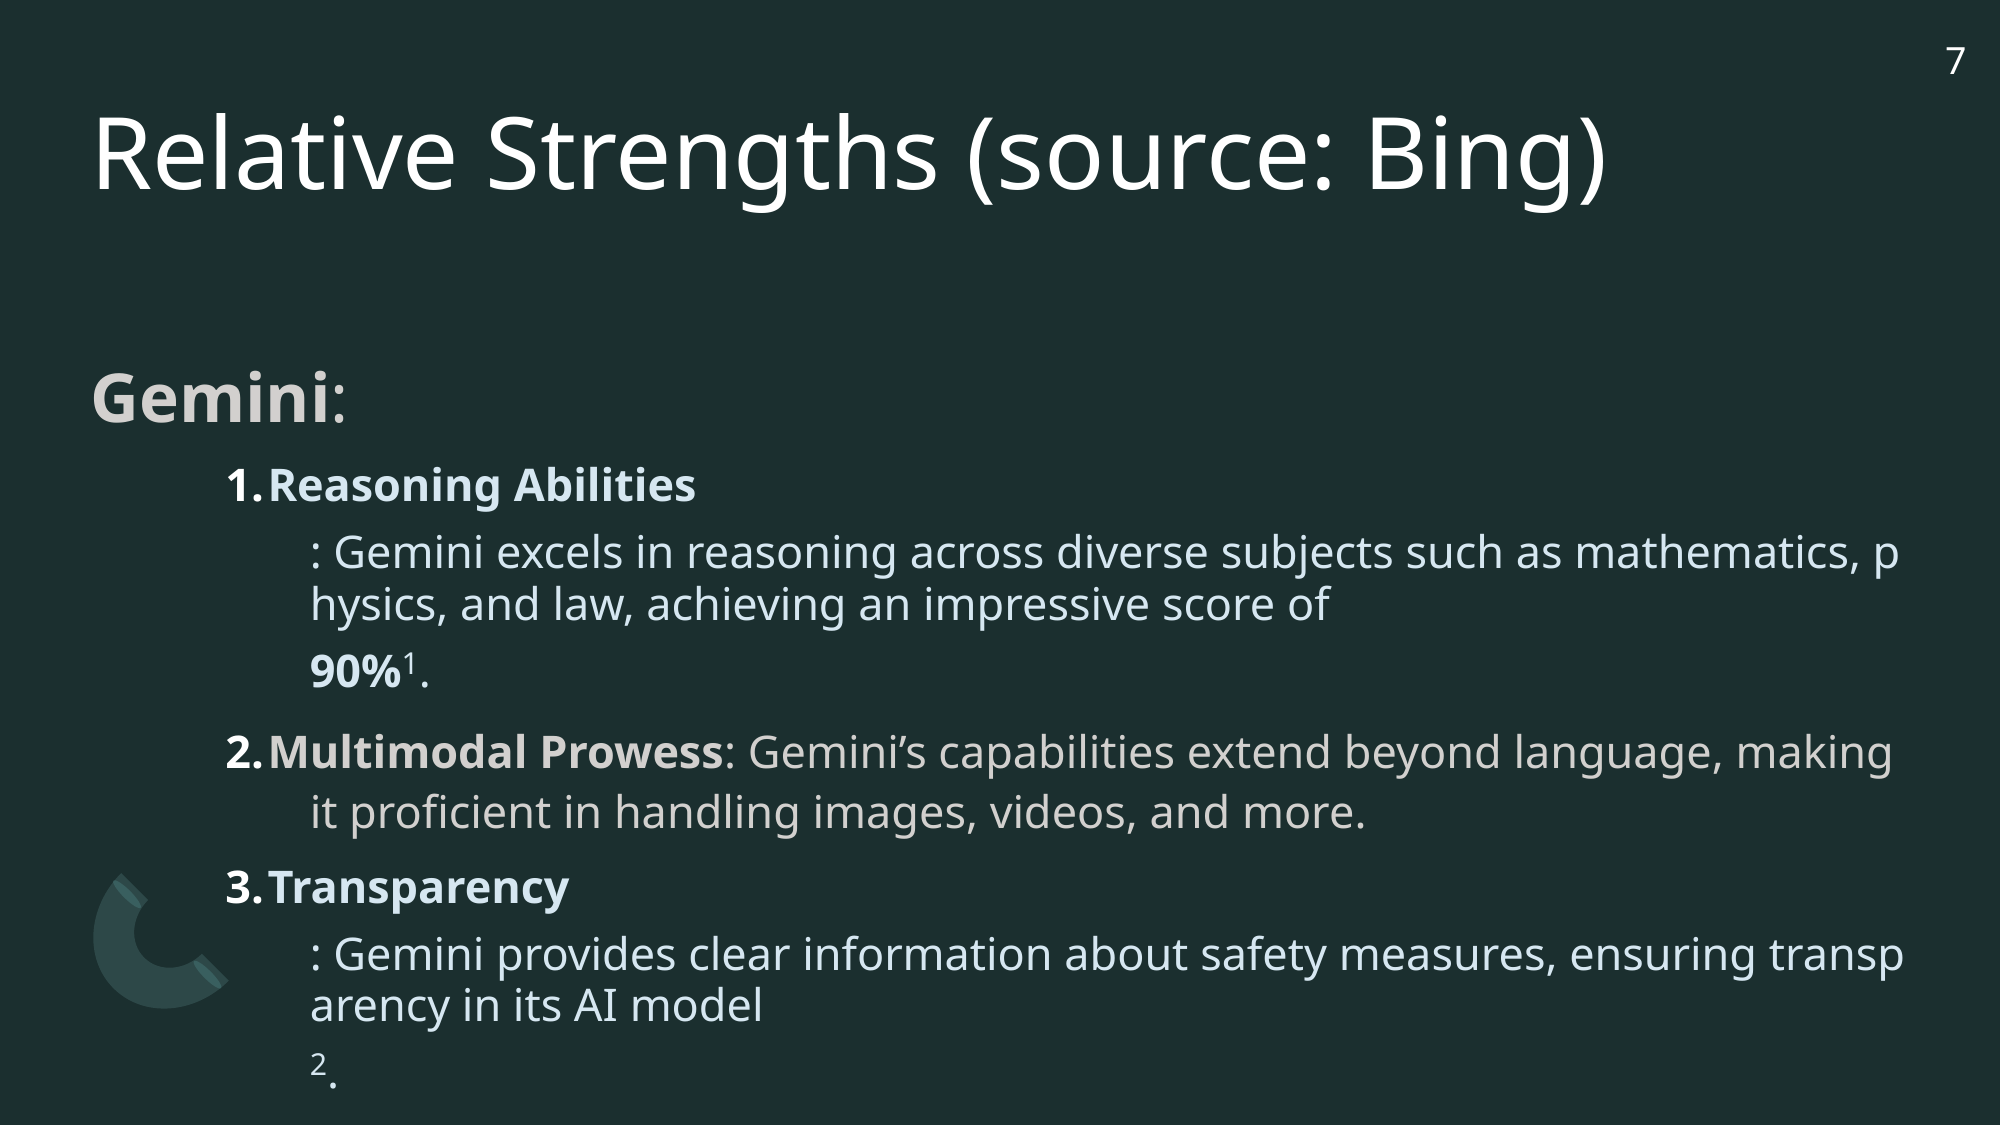

# Relative Strengths (source: Bing)
Gemini:
Reasoning Abilities: Gemini excels in reasoning across diverse subjects such as mathematics, physics, and law, achieving an impressive score of 90%1.
Multimodal Prowess: Gemini’s capabilities extend beyond language, making it proficient in handling images, videos, and more.
Transparency: Gemini provides clear information about safety measures, ensuring transparency in its AI model2.